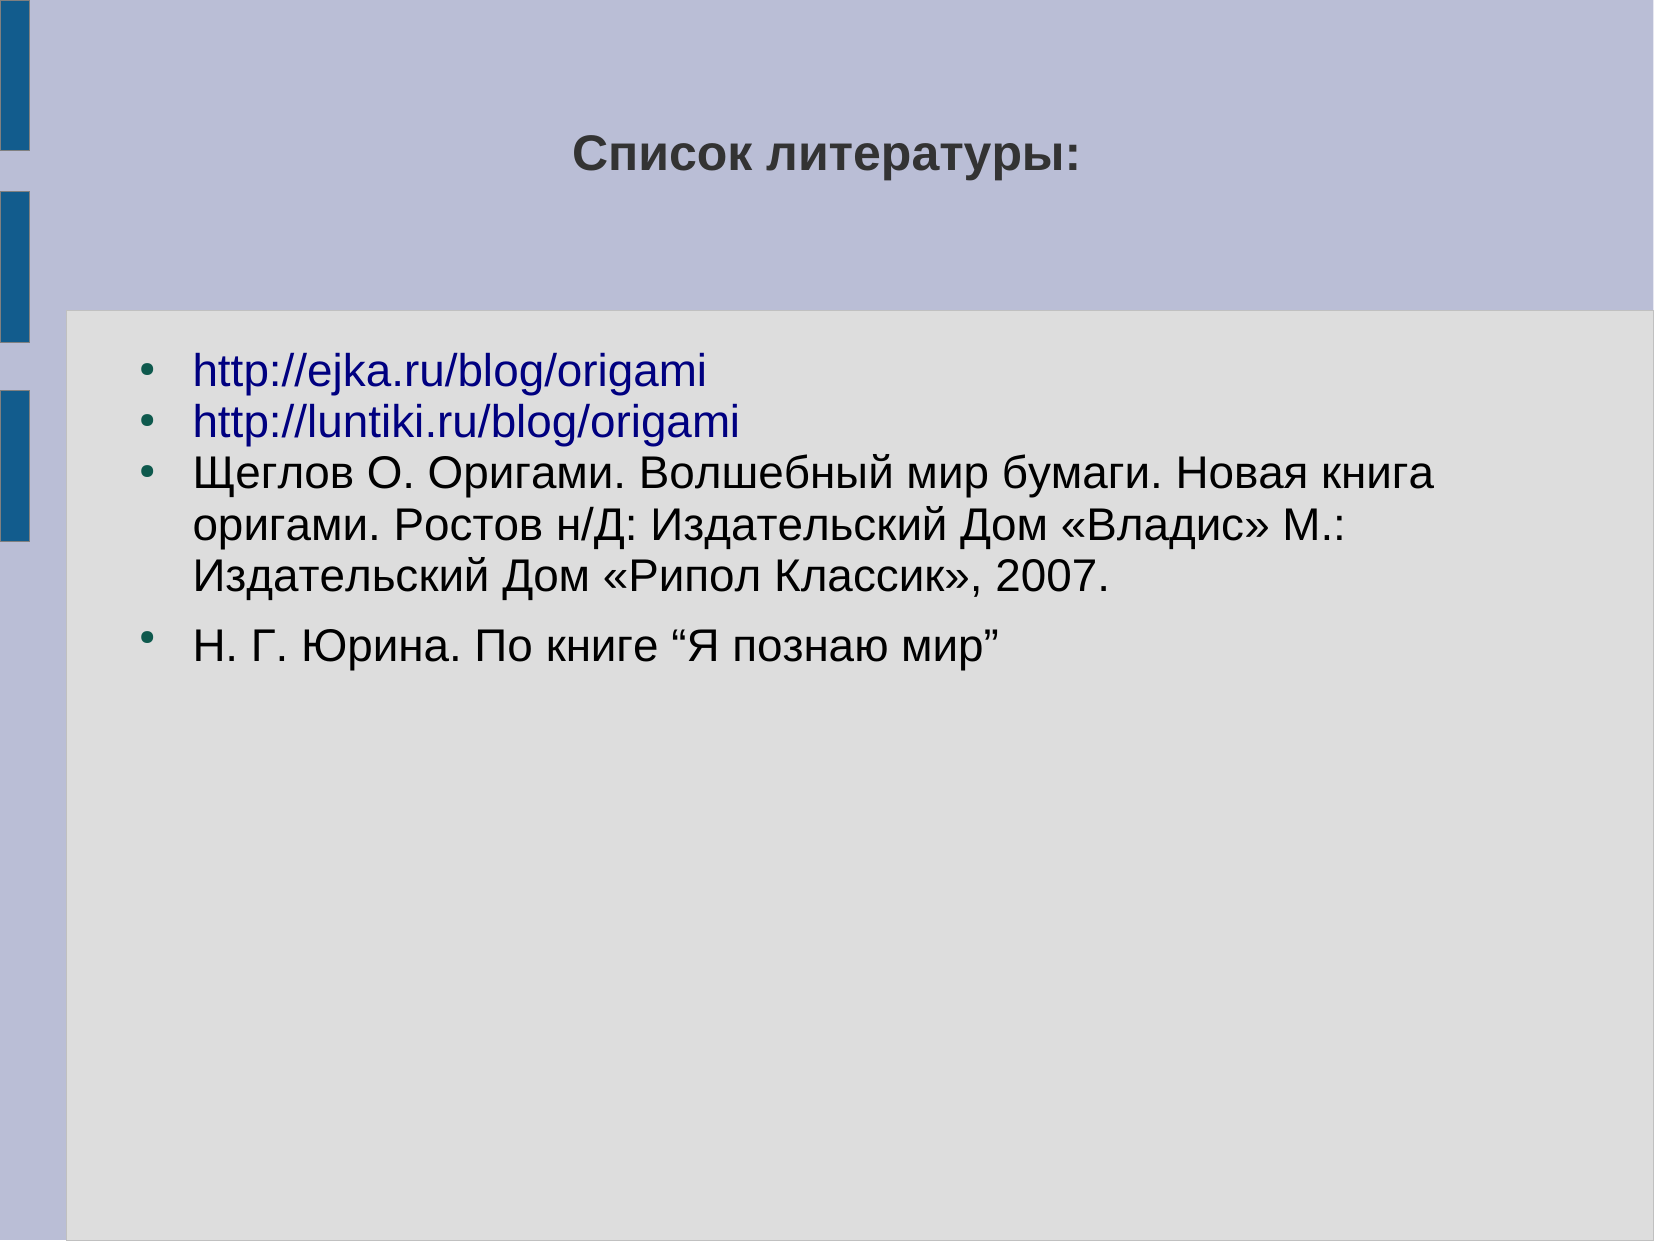

# Список литературы:
http://ejka.ru/blog/origami
http://luntiki.ru/blog/origami
Щеглов О. Оригами. Волшебный мир бумаги. Новая книга оригами. Ростов н/Д: Издательский Дом «Владис» М.: Издательский Дом «Рипол Классик», 2007.
Н. Г. Юрина. По книге “Я познаю мир”